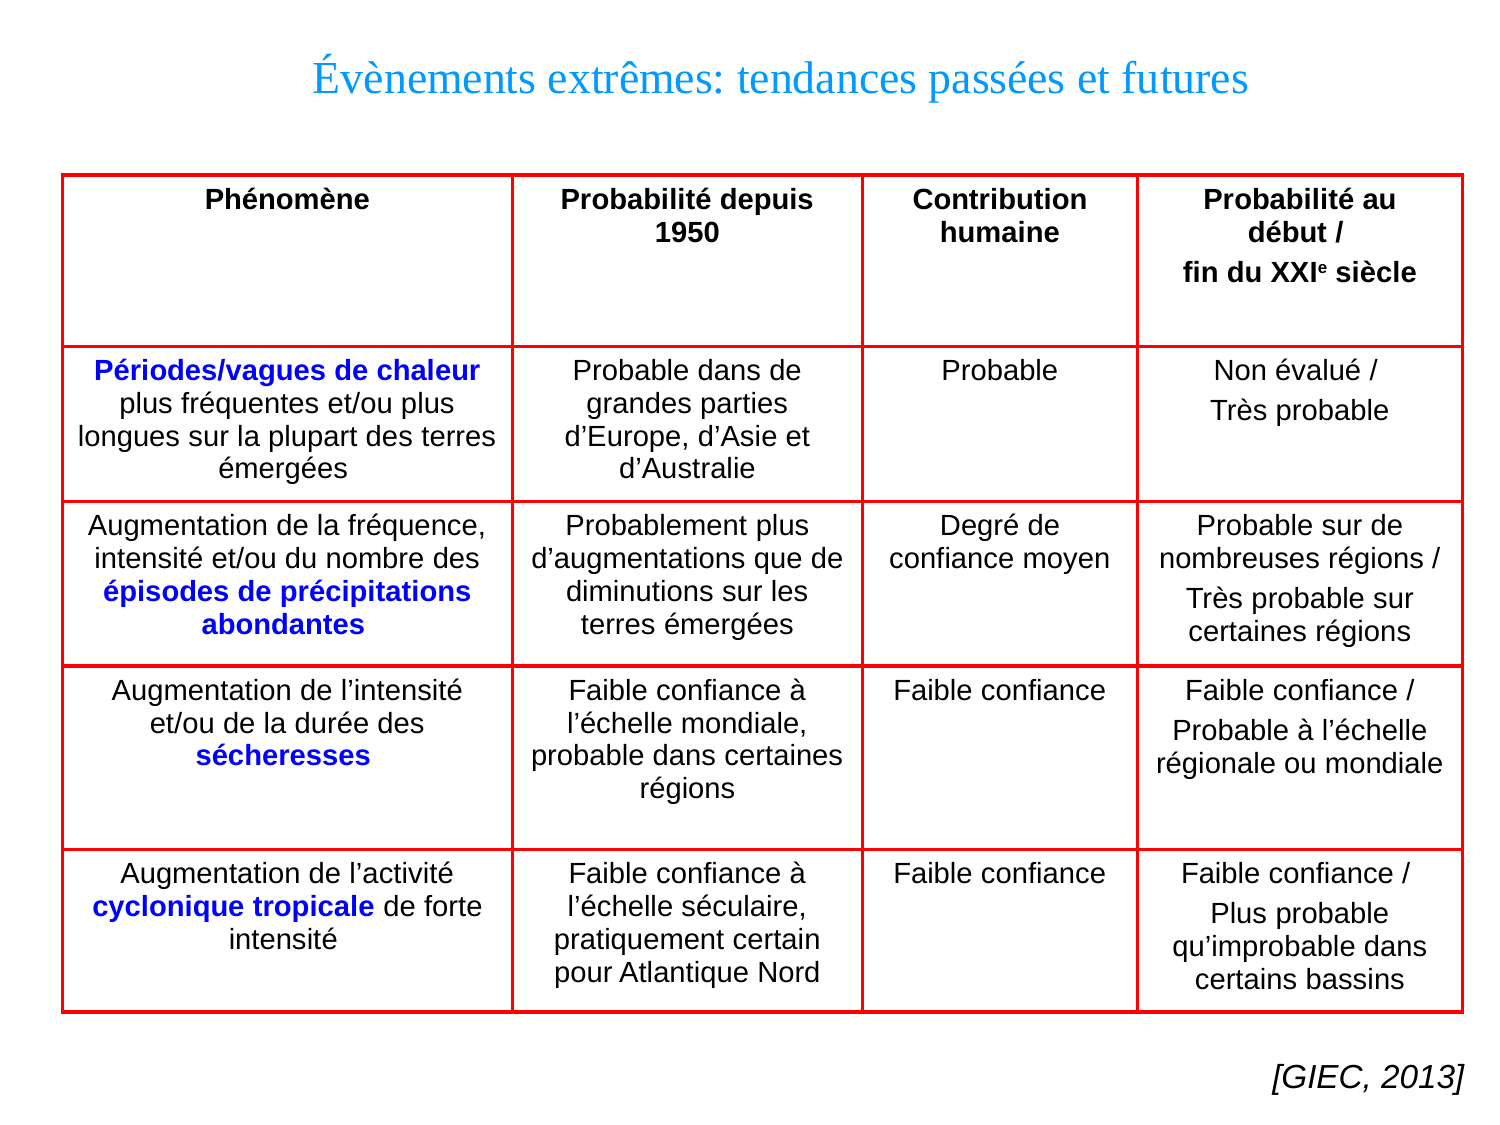

# Évènements extrêmes: tendances passées et futures
| Phénomène | Probabilité depuis 1950 | Contribution humaine | Probabilité au début / fin du XXIe siècle |
| --- | --- | --- | --- |
| Périodes/vagues de chaleur plus fréquentes et/ou plus longues sur la plupart des terres émergées | Probable dans de grandes parties d’Europe, d’Asie et d’Australie | Probable | Non évalué / Très probable |
| Augmentation de la fréquence, intensité et/ou du nombre des épisodes de précipitations abondantes | Probablement plus d’augmentations que de diminutions sur les terres émergées | Degré de confiance moyen | Probable sur de nombreuses régions / Très probable sur certaines régions |
| Augmentation de l’intensité et/ou de la durée des sécheresses | Faible confiance à l’échelle mondiale, probable dans certaines régions | Faible confiance | Faible confiance / Probable à l’échelle régionale ou mondiale |
| Augmentation de l’activité cyclonique tropicale de forte intensité | Faible confiance à l’échelle séculaire, pratiquement certain pour Atlantique Nord | Faible confiance | Faible confiance / Plus probable qu’improbable dans certains bassins |
[GIEC, 2013]